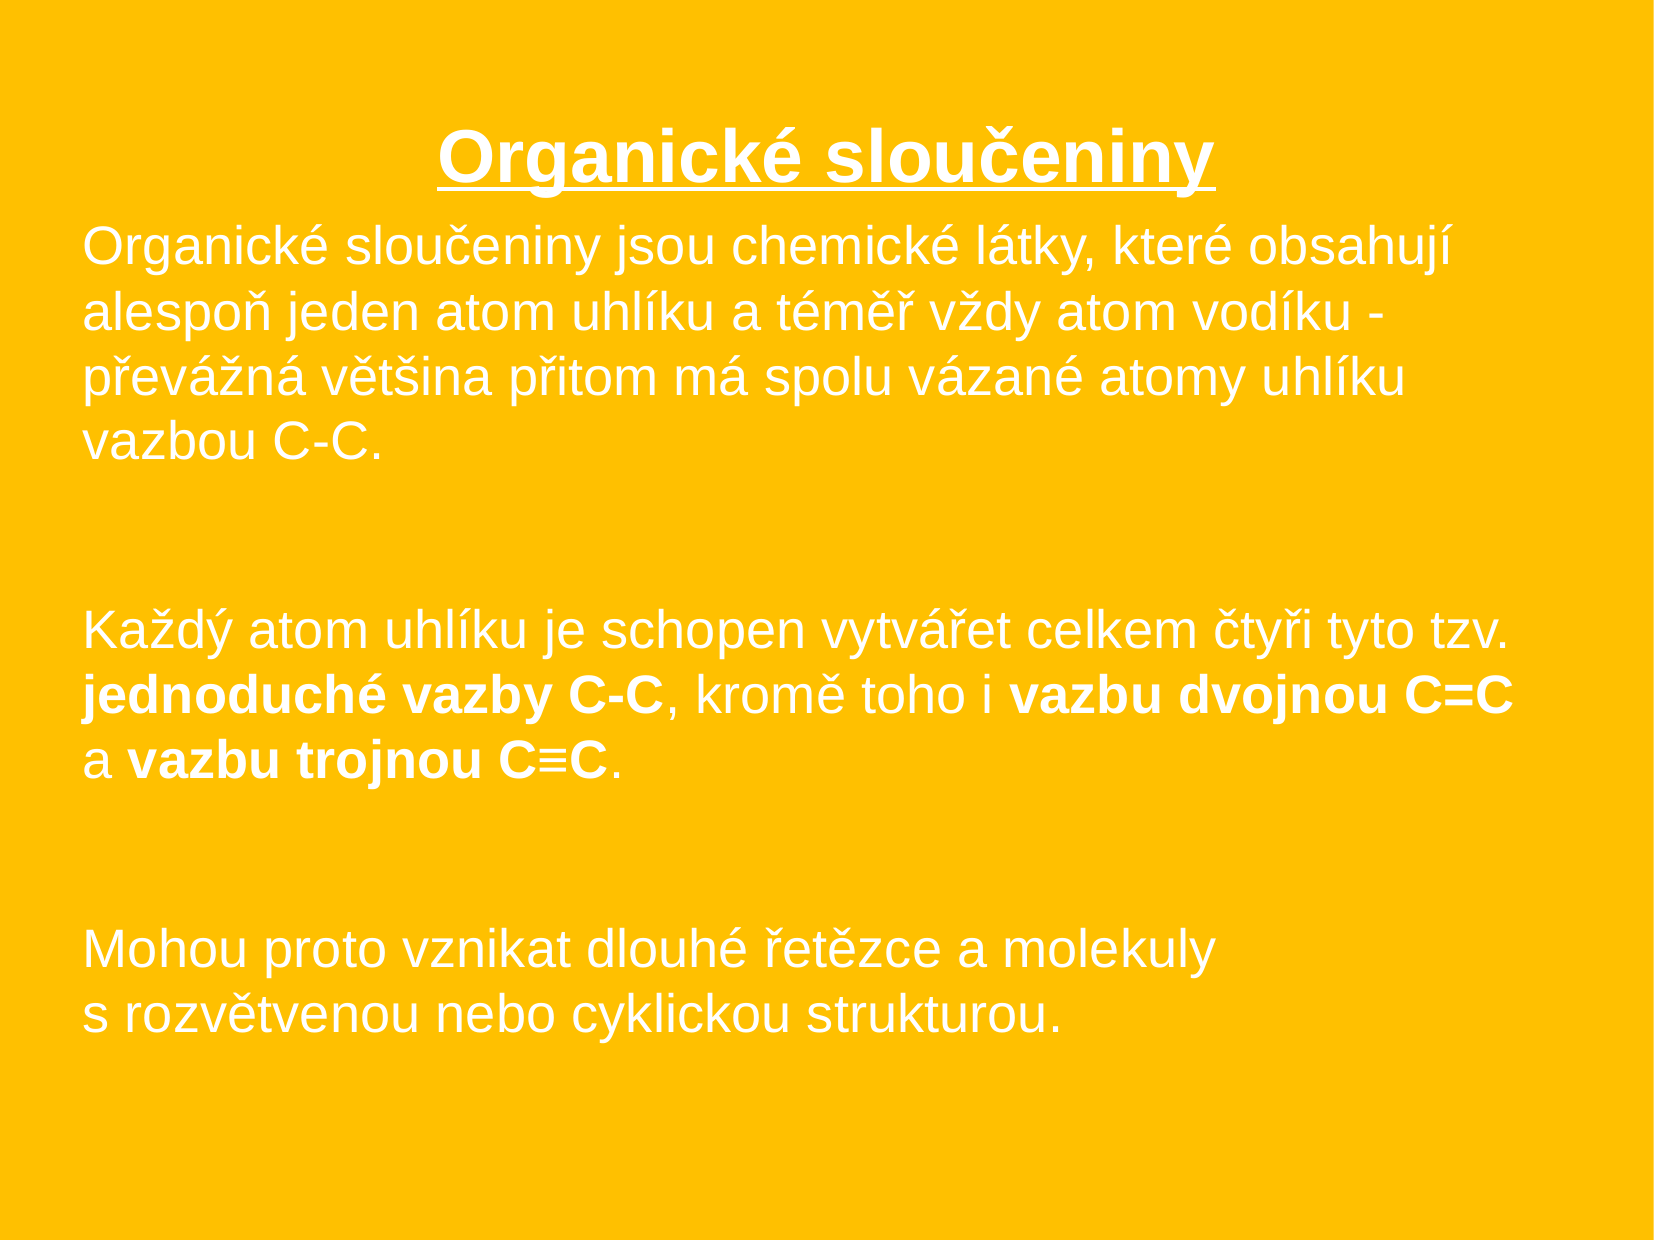

# Organické sloučeniny
Organické sloučeniny jsou chemické látky, které obsahují alespoň jeden atom uhlíku a téměř vždy atom vodíku - převážná většina přitom má spolu vázané atomy uhlíku vazbou C-C.
Každý atom uhlíku je schopen vytvářet celkem čtyři tyto tzv. jednoduché vazby C-C, kromě toho i vazbu dvojnou C=C a vazbu trojnou C≡C.
Mohou proto vznikat dlouhé řetězce a molekuly s rozvětvenou nebo cyklickou strukturou.